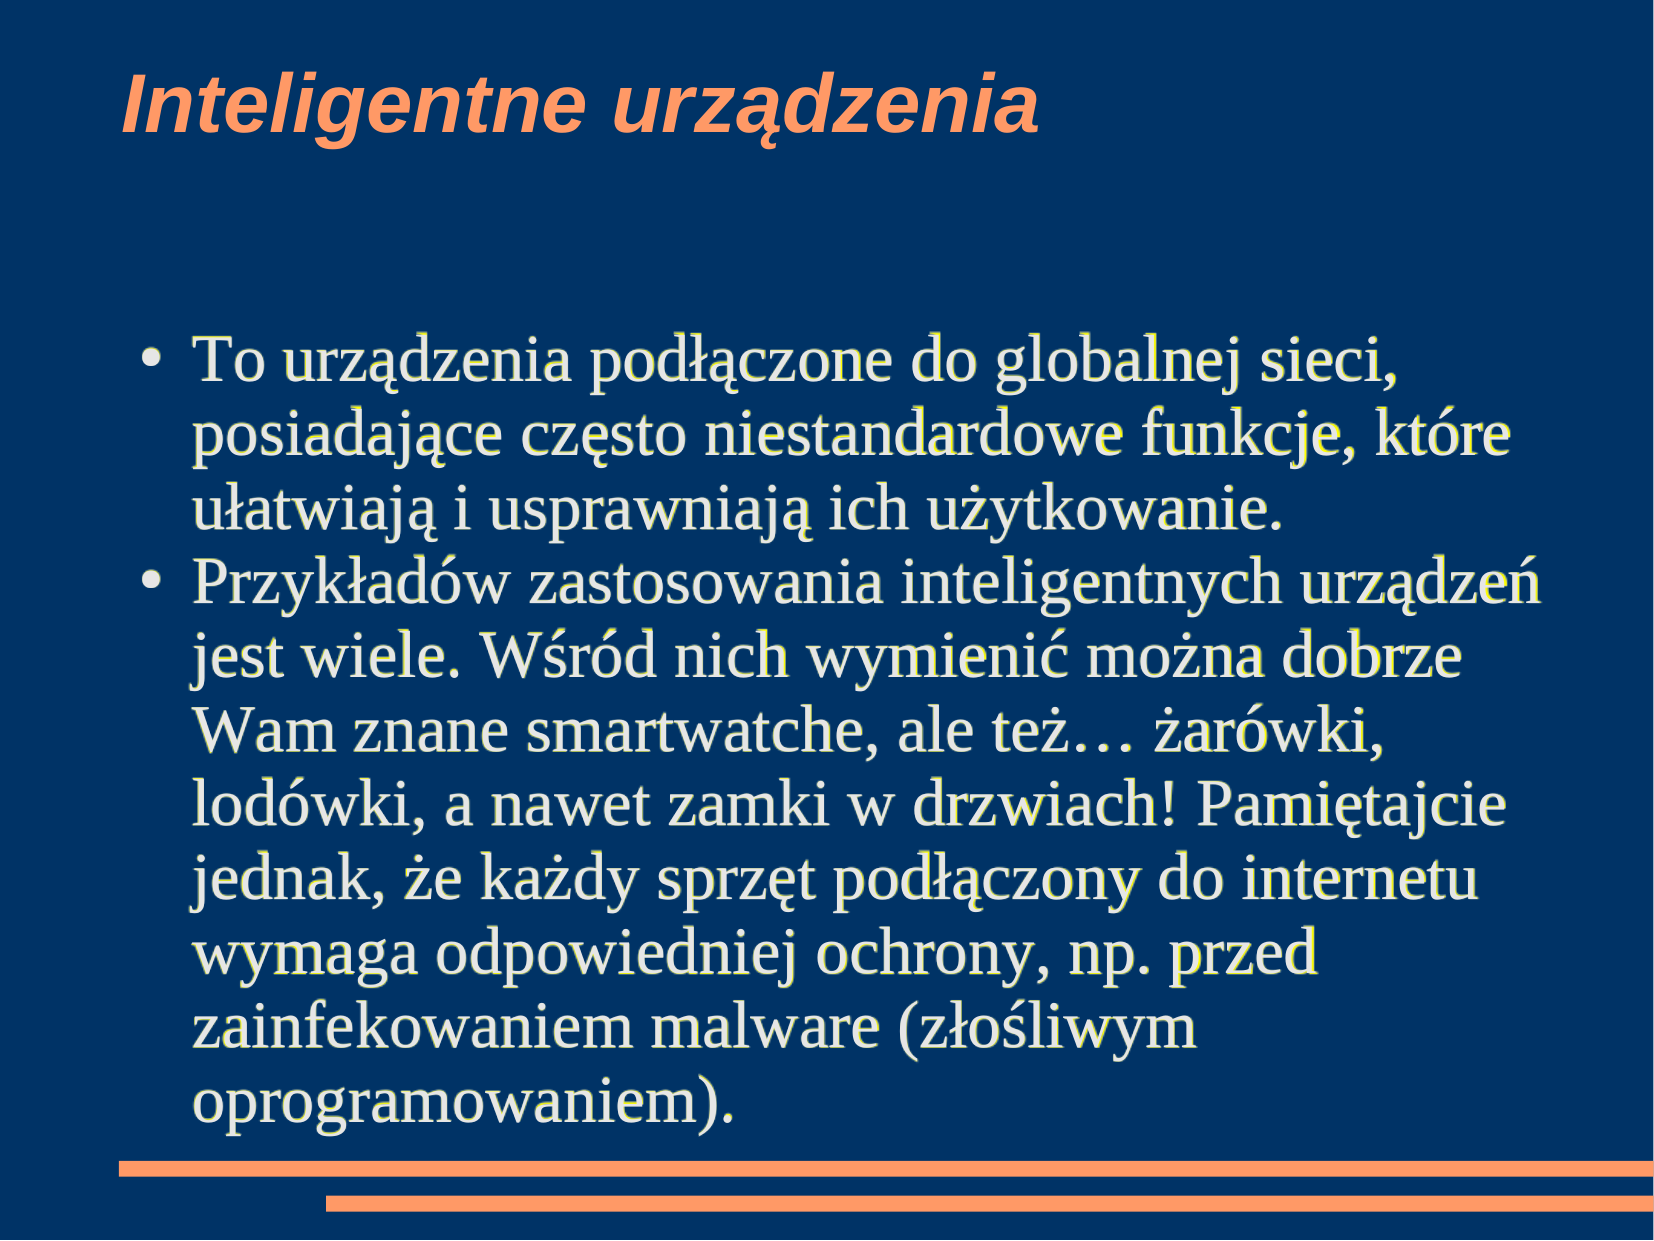

# Inteligentne urządzenia
To urządzenia podłączone do globalnej sieci, posiadające często niestandardowe funkcje, które ułatwiają i usprawniają ich użytkowanie.
Przykładów zastosowania inteligentnych urządzeń jest wiele. Wśród nich wymienić można dobrze Wam znane smartwatche, ale też… żarówki, lodówki, a nawet zamki w drzwiach! Pamiętajcie jednak, że każdy sprzęt podłączony do internetu wymaga odpowiedniej ochrony, np. przed zainfekowaniem malware (złośliwym oprogramowaniem).